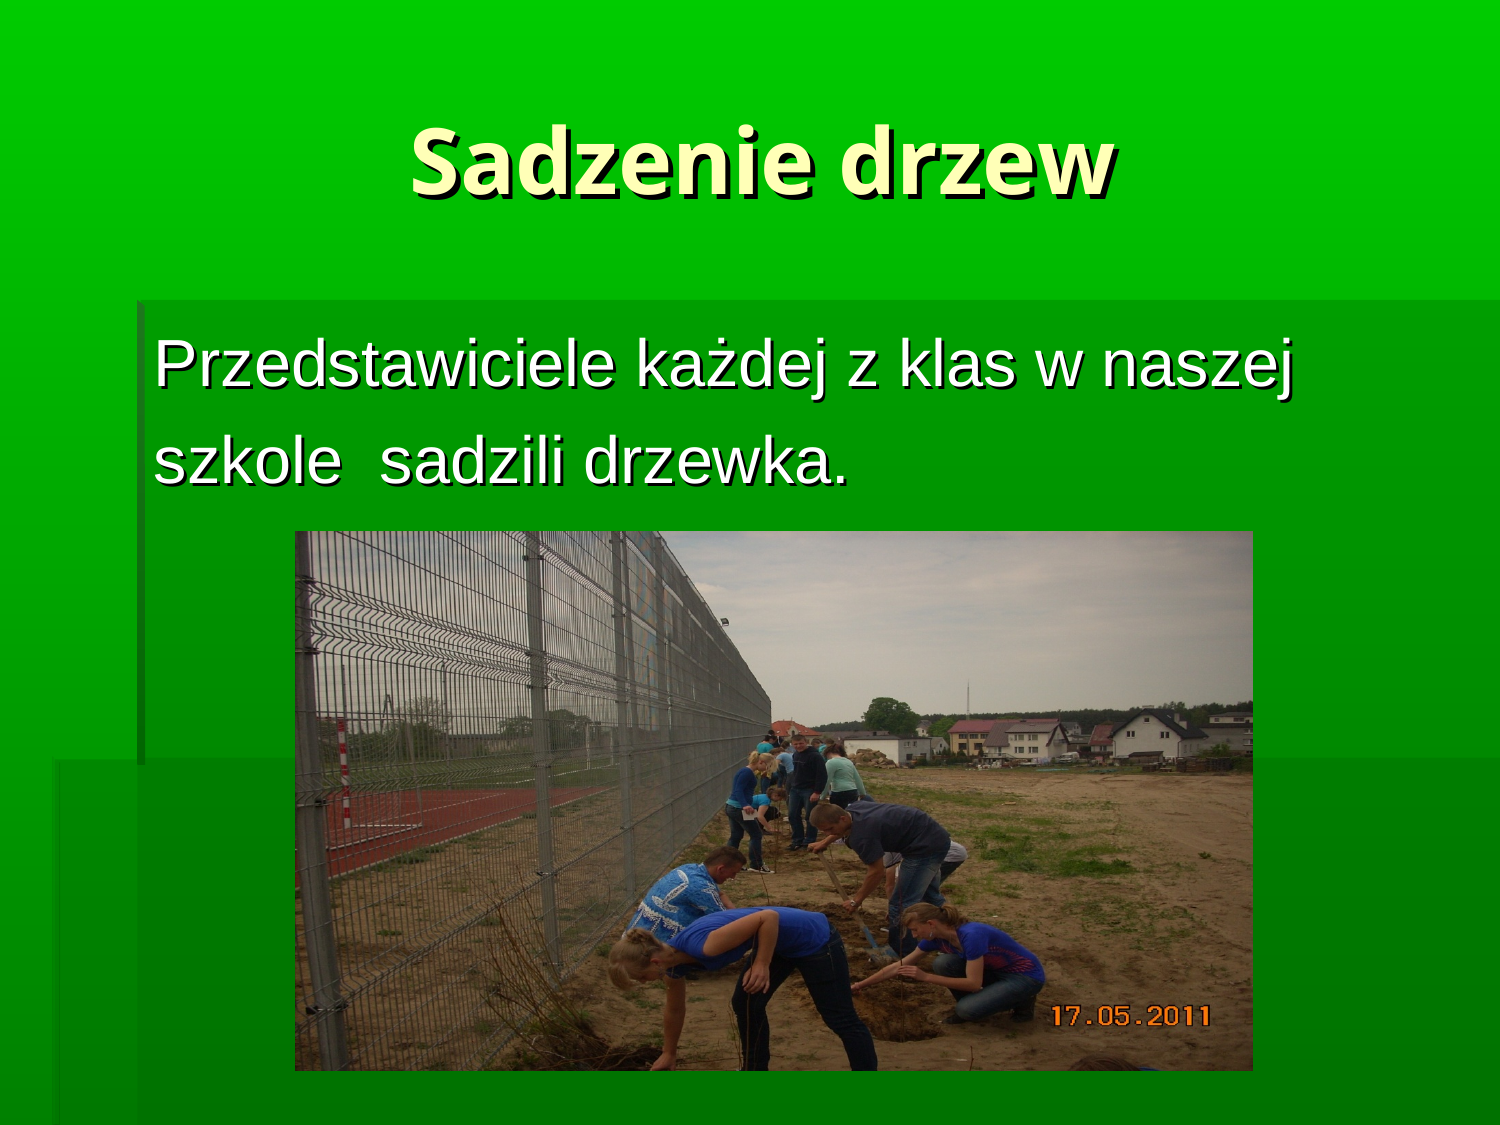

# Sadzenie drzew
Przedstawiciele każdej z klas w naszej
szkole sadzili drzewka.